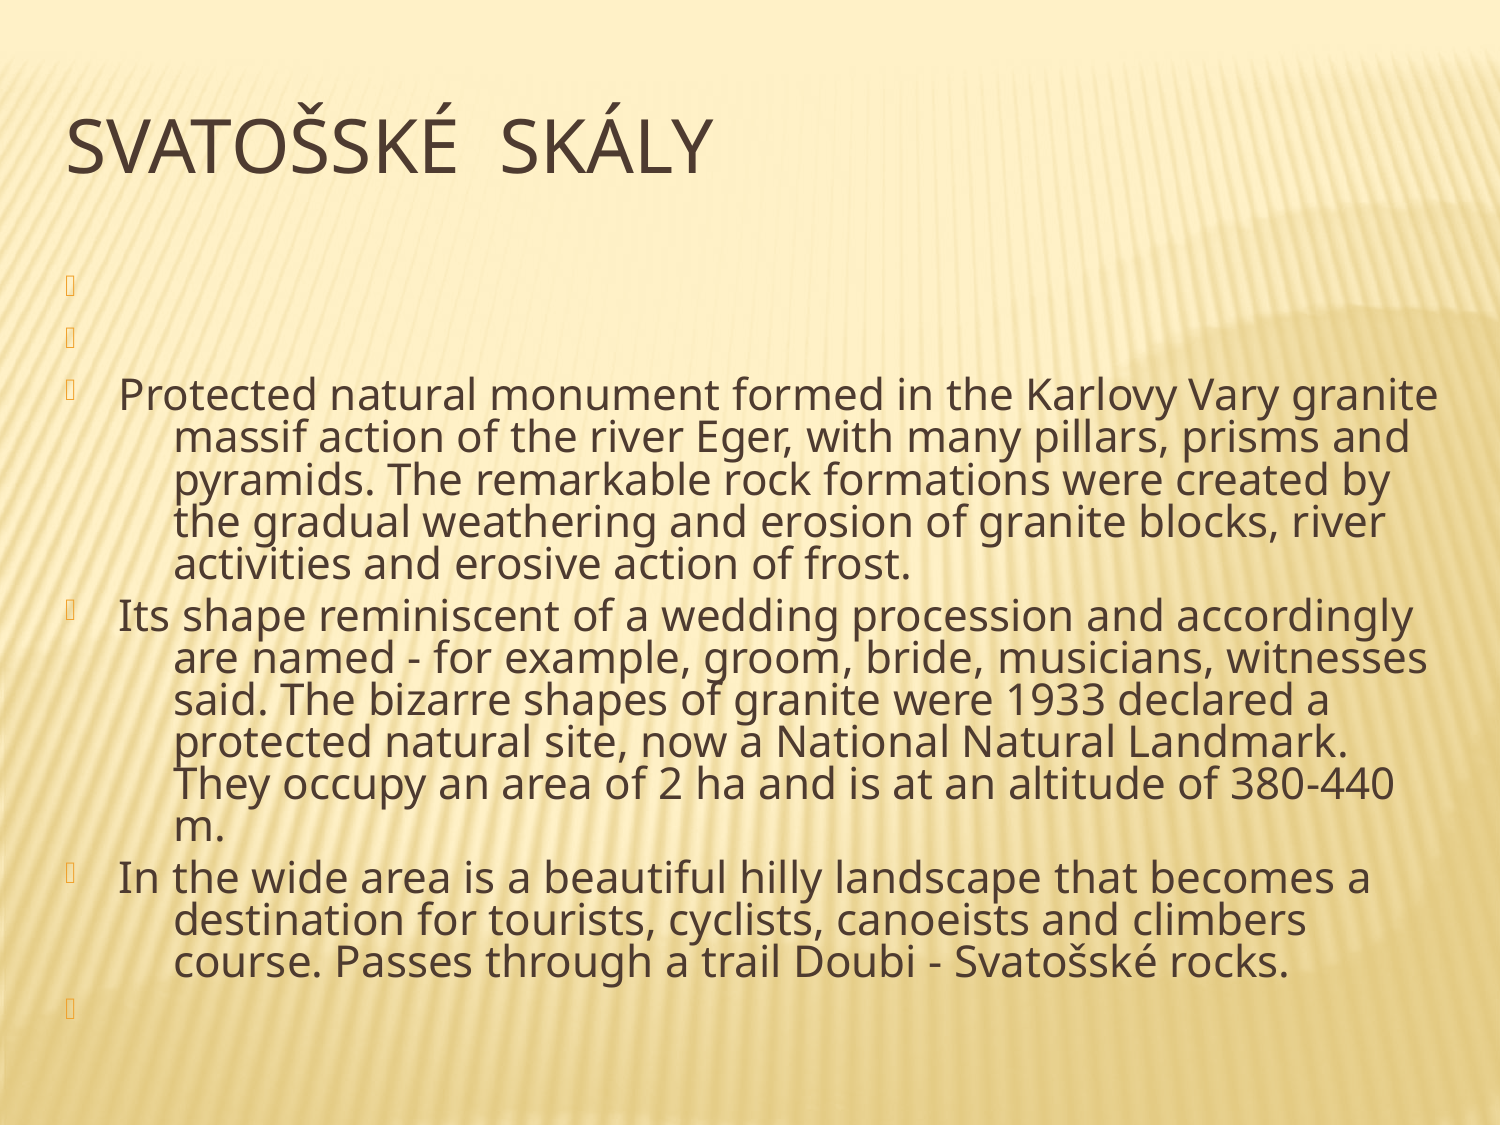

# SVATOŠSKÉ SKÁLY
Protected natural monument formed in the Karlovy Vary granite massif action of the river Eger, with many pillars, prisms and pyramids. The remarkable rock formations were created by the gradual weathering and erosion of granite blocks, river activities and erosive action of frost.
Its shape reminiscent of a wedding procession and accordingly are named - for example, groom, bride, musicians, witnesses said. The bizarre shapes of granite were 1933 declared a protected natural site, now a National Natural Landmark. They occupy an area of ​​2 ha and is at an altitude of 380-440 m.
In the wide area is a beautiful hilly landscape that becomes a destination for tourists, cyclists, canoeists and climbers course. Passes through a trail Doubi - Svatošské rocks.